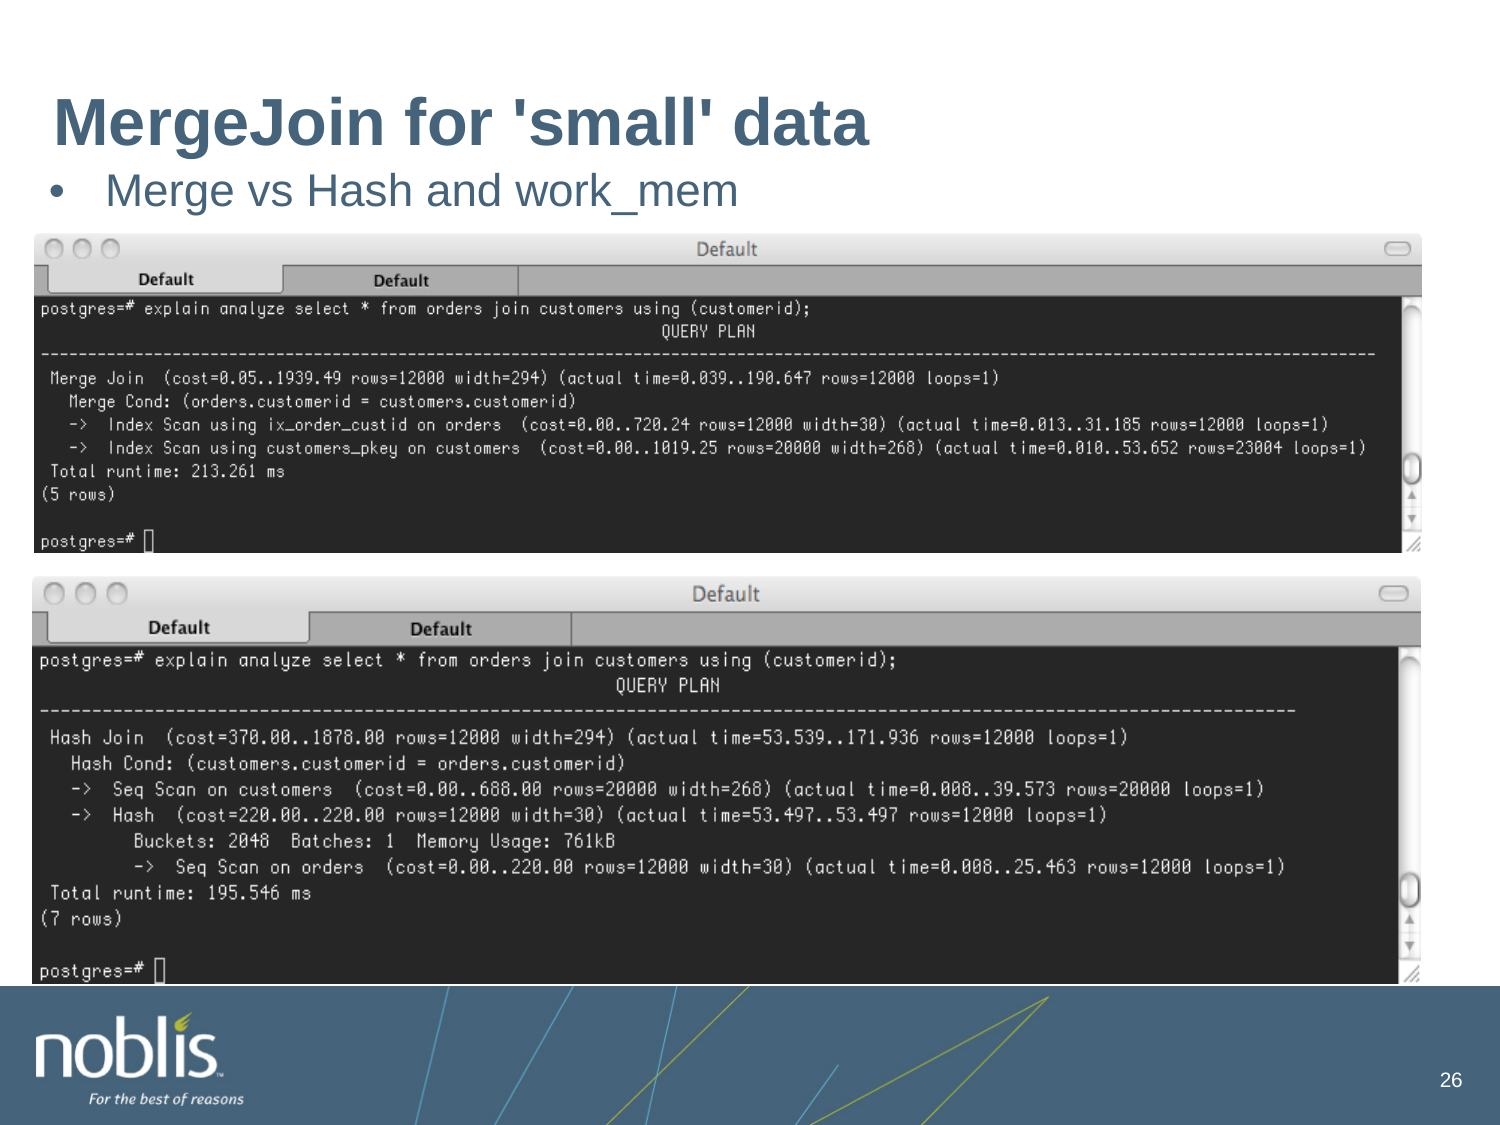

# MergeJoin for 'small' data
Merge vs Hash and work_mem